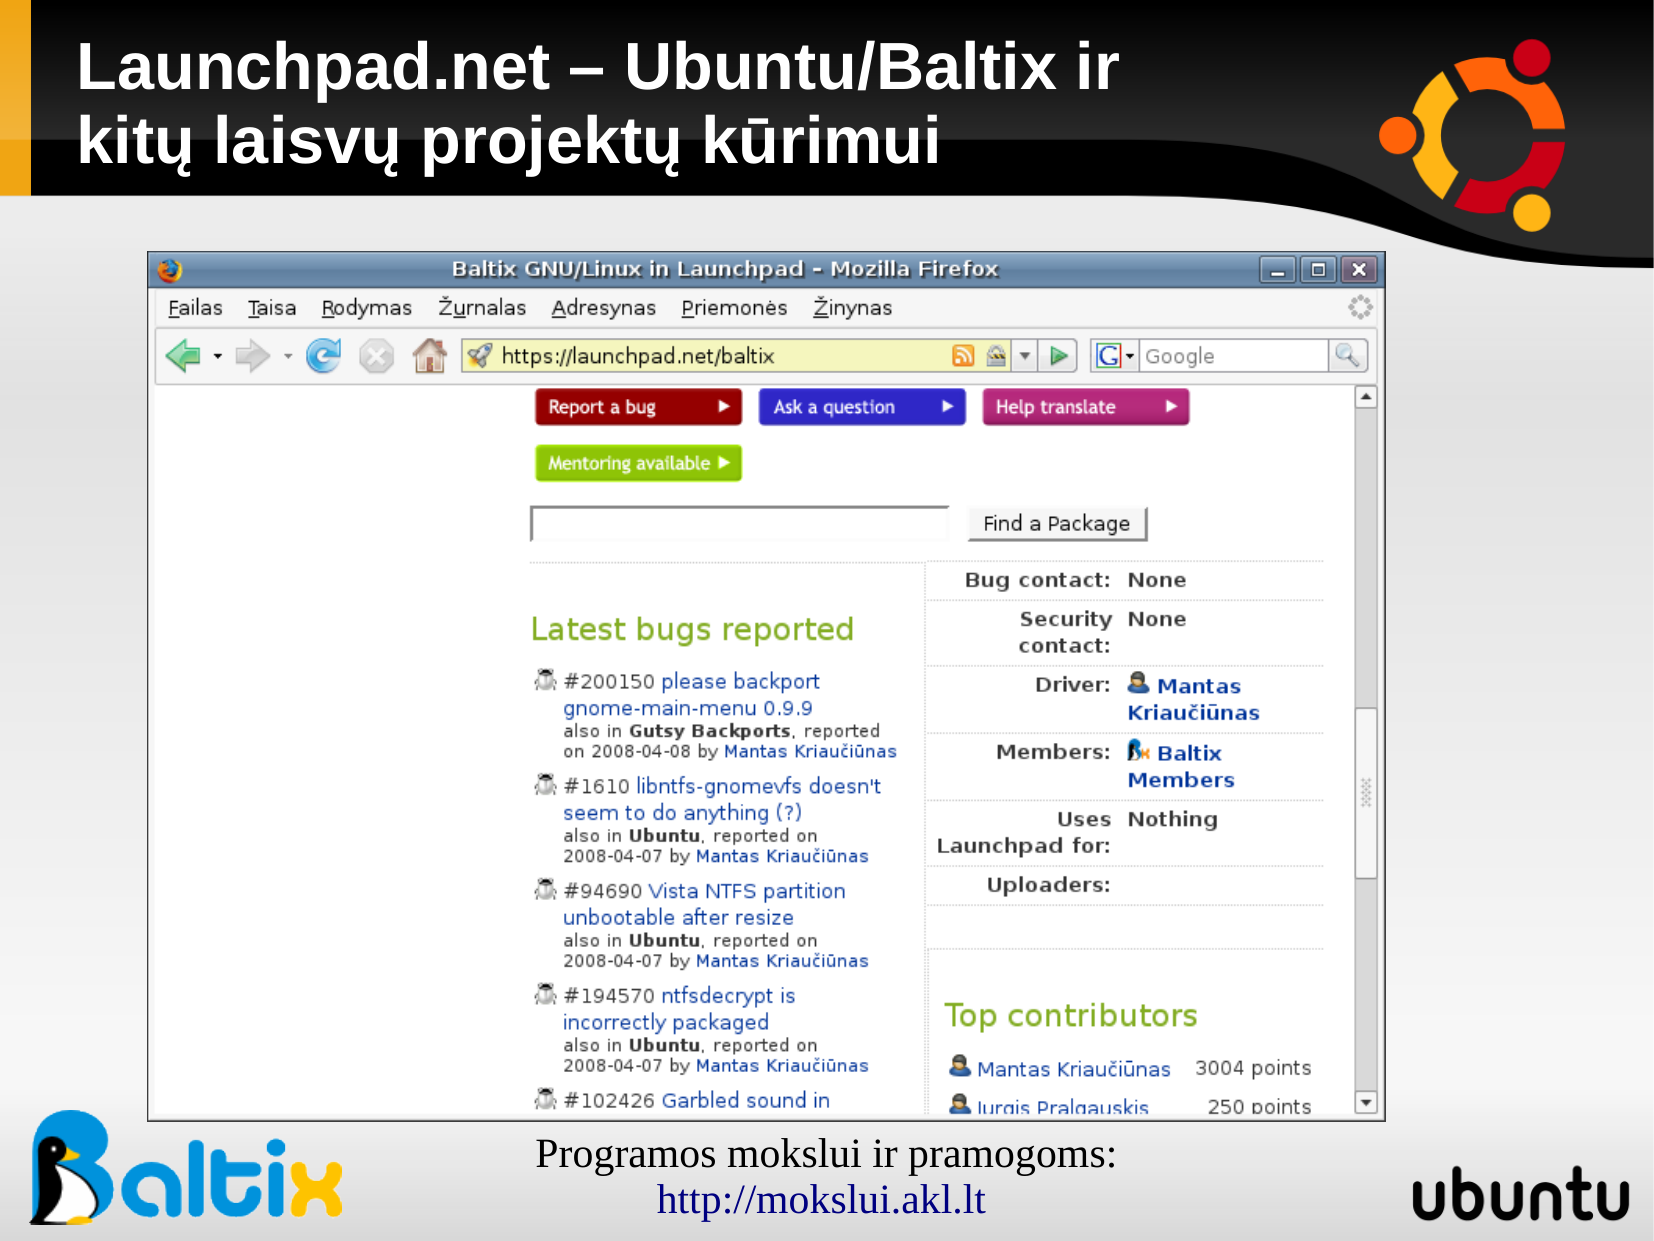

# Launchpad.net – Ubuntu/Baltix ir kitų laisvų projektų kūrimui